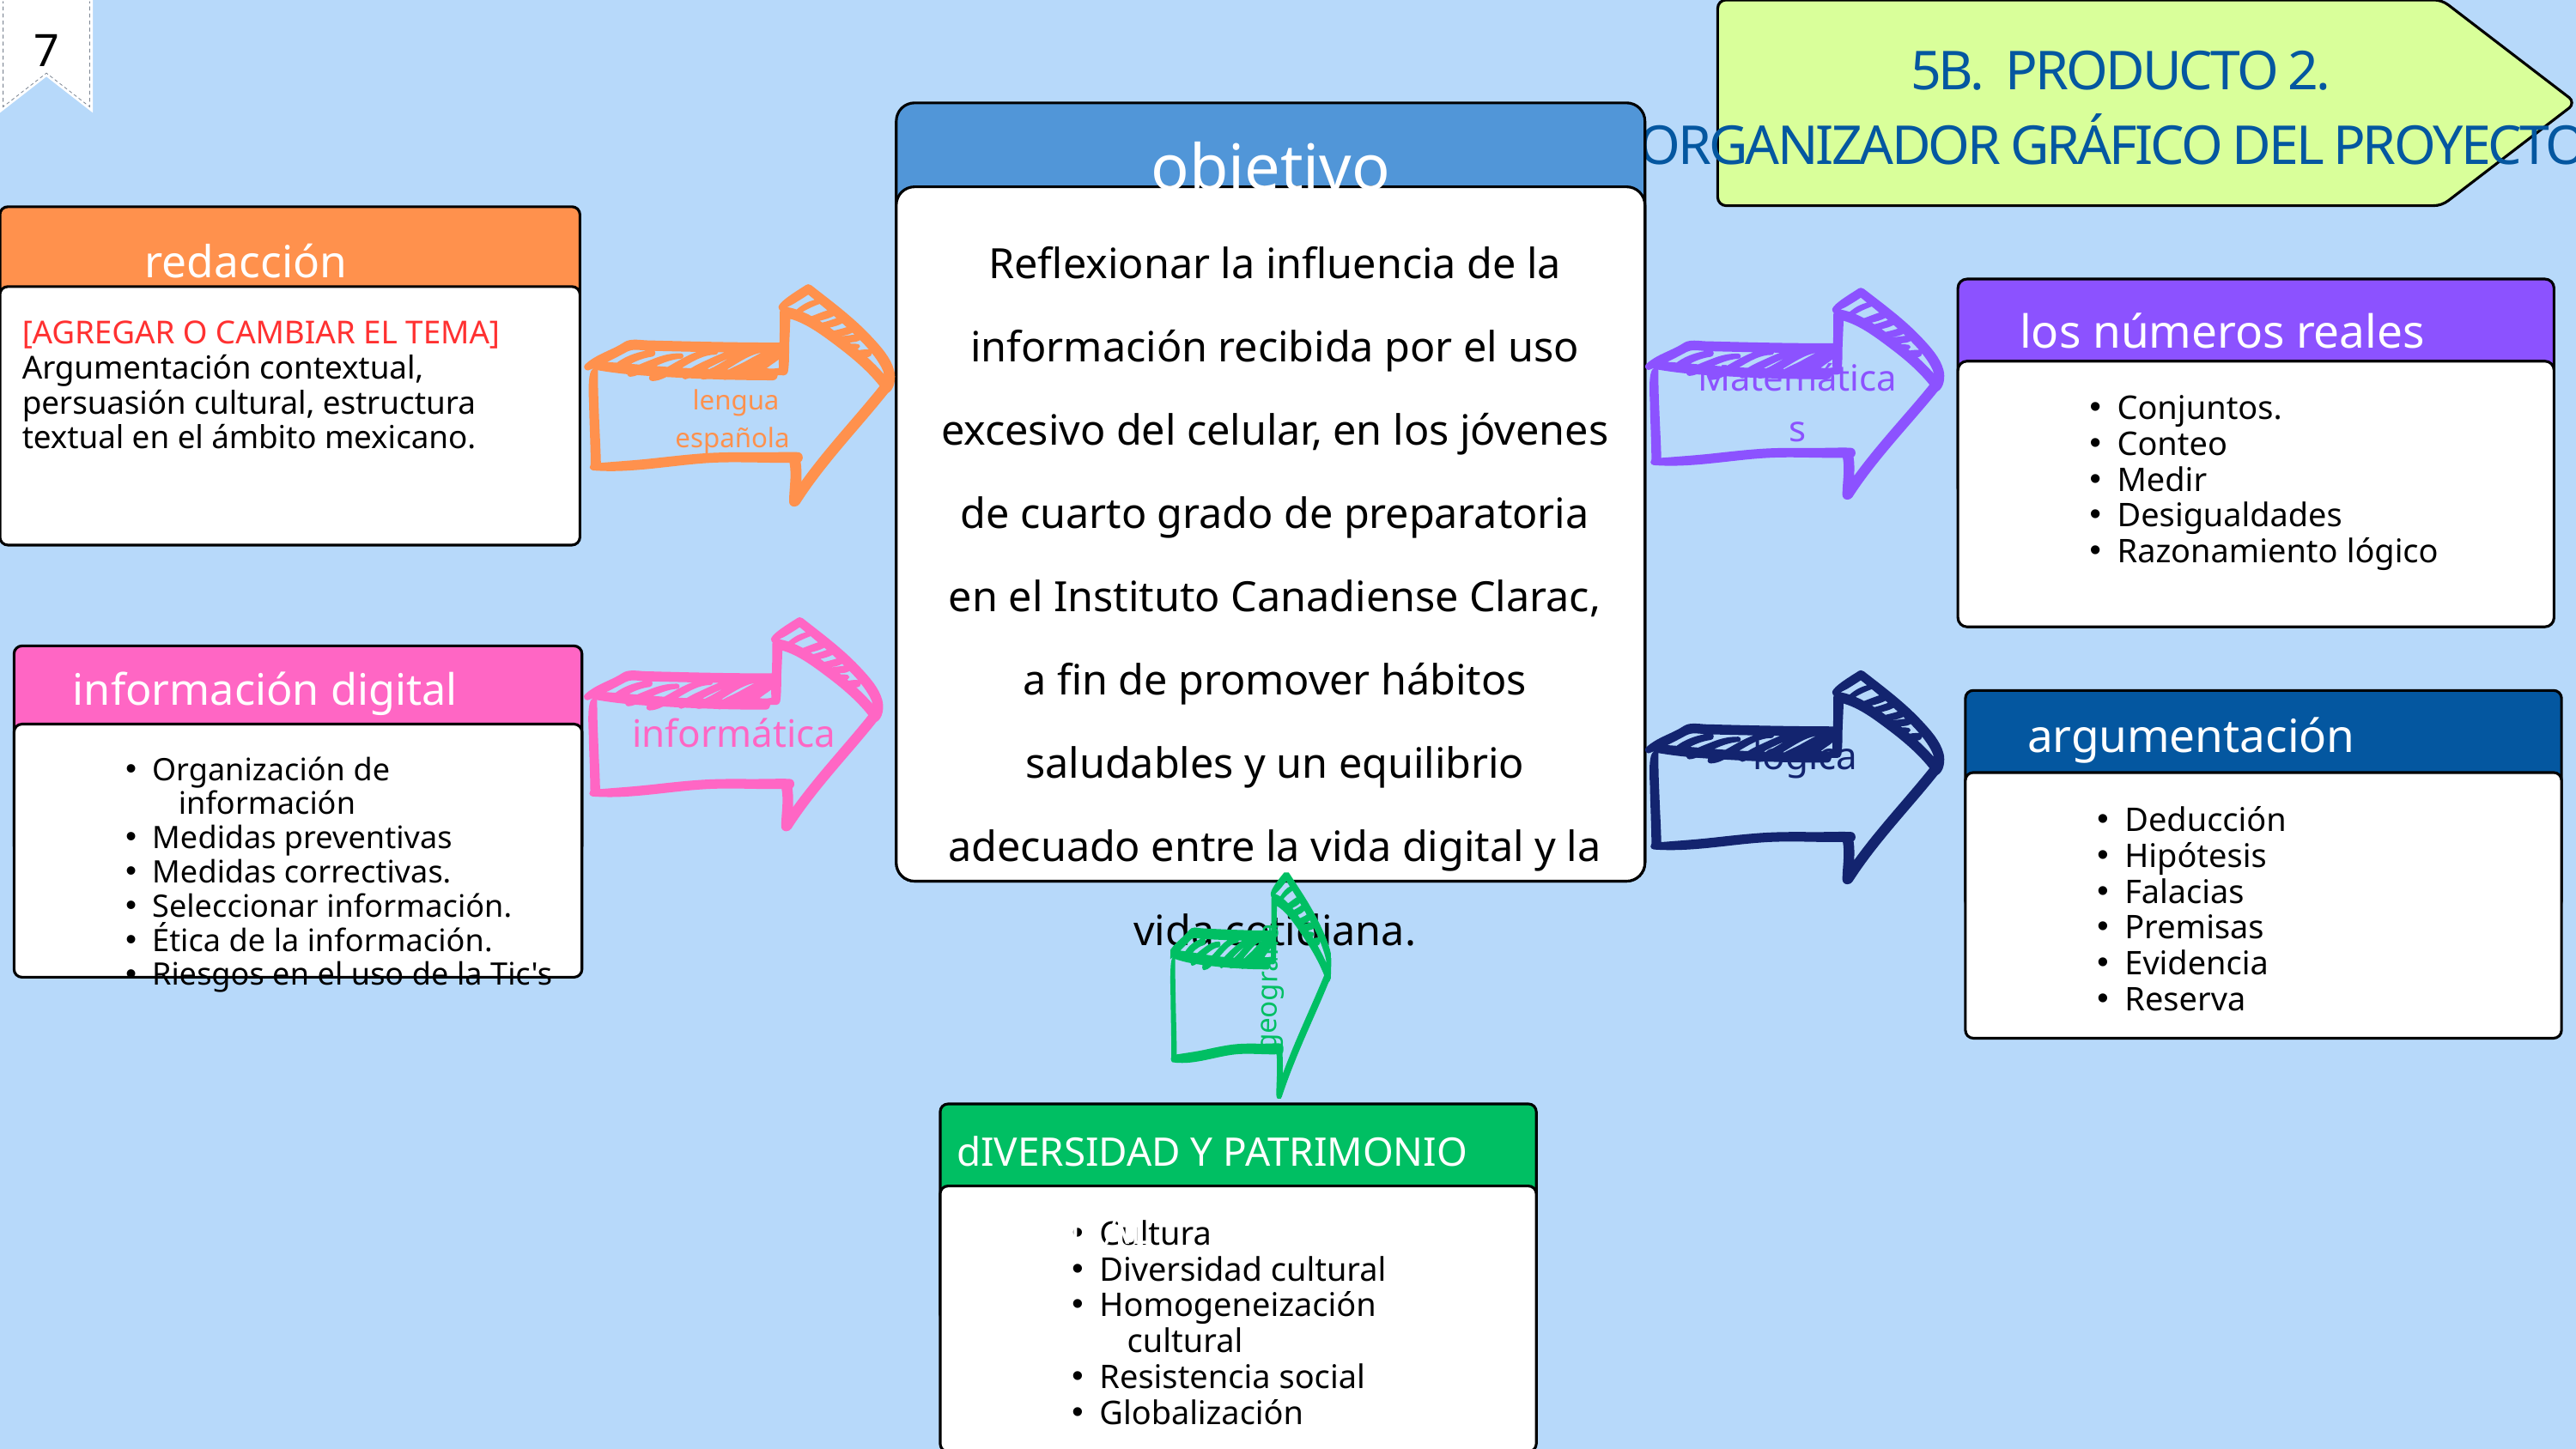

7
 5B. PRODUCTO 2.
ORGANIZADOR GRÁFICO DEL PROYECTO
objetivo
Reflexionar la influencia de la información recibida por el uso excesivo del celular, en los jóvenes de cuarto grado de preparatoria en el Instituto Canadiense Clarac, a fin de promover hábitos saludables y un equilibrio adecuado entre la vida digital y la vida cotidiana.
redacción
los números reales
Conjuntos.
Conteo
Medir
Desigualdades
Razonamiento lógico
[AGREGAR O CAMBIAR EL TEMA]
Argumentación contextual, persuasión cultural, estructura textual en el ámbito mexicano.
Matemáticas
lengua
española
información digital
argumentación
informática
lógica
Organización de información
Medidas preventivas
Medidas correctivas.
Seleccionar información.
Ética de la información.
Riesgos en el uso de la Tic's
Deducción
Hipótesis
Falacias
Premisas
Evidencia
Reserva
geografía
dIVERSIDAD Y PATRIMONIO CULTURAL
Cultura
Diversidad cultural
Homogeneización cultural
Resistencia social
Globalización